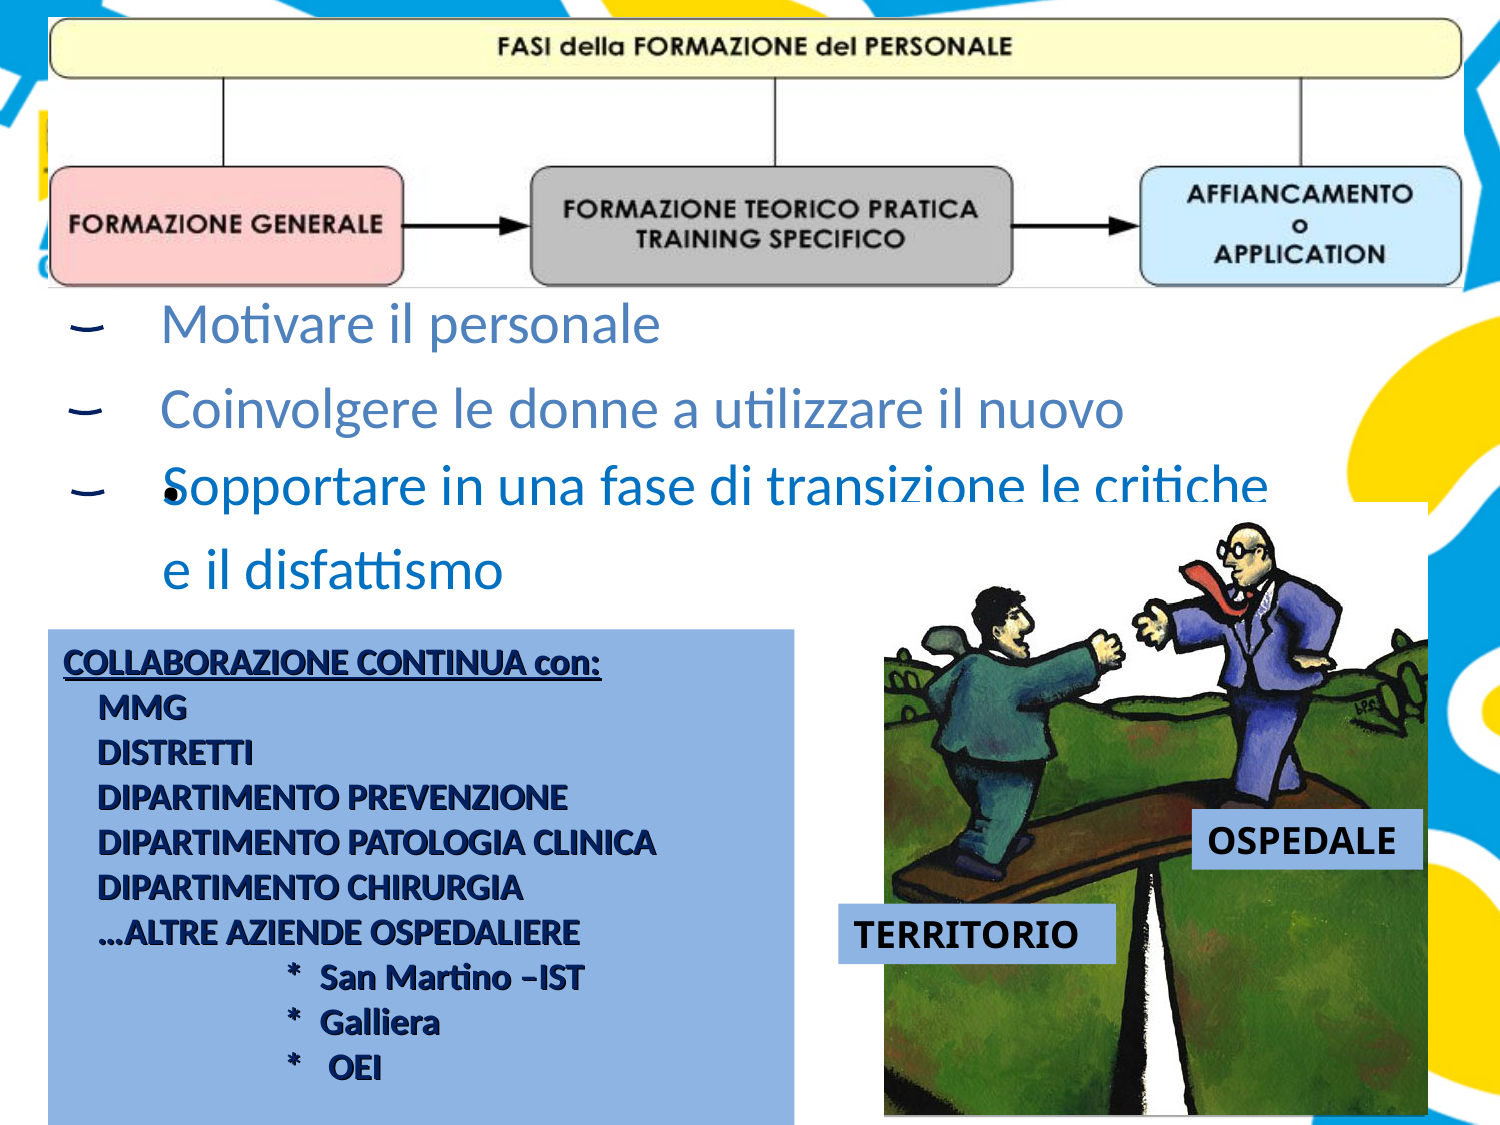

GESTIRE IL CAMBIAMENTO :
Motivare il personale
Coinvolgere le donne a utilizzare il nuovo
Sopportare in una fase di transizione le critiche
e il disfattismo
Sopportare nella fase di
transizione attività doppia
COLLABORAZIONE CONTINUA con:
 MMG
 DISTRETTI
 DIPARTIMENTO PREVENZIONE
 DIPARTIMENTO PATOLOGIA CLINICA
 DIPARTIMENTO CHIRURGIA
 …ALTRE AZIENDE OSPEDALIERE
 * San Martino –IST
 * Galliera
 * OEI
OSPEDALE
TERRITORIO